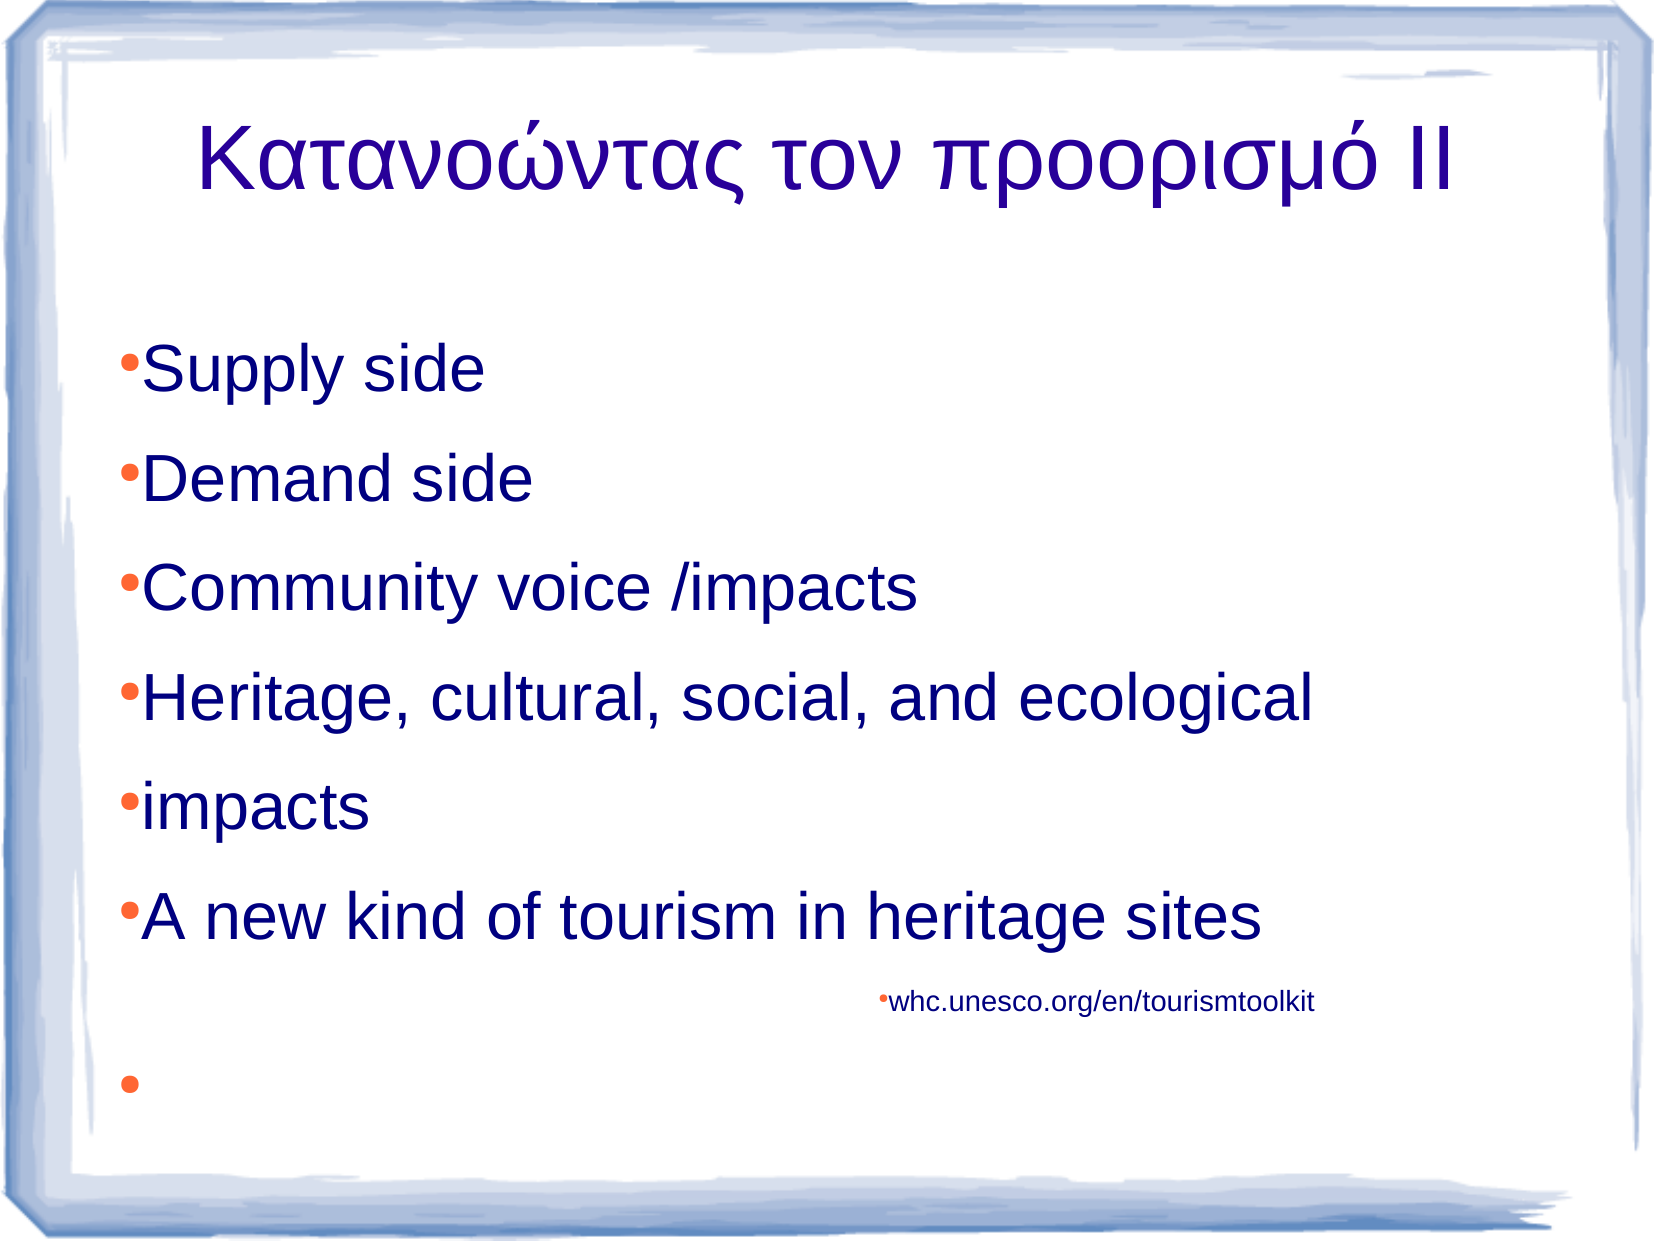

# Κατανοώντας τον προορισμό ΙΙ
Supply side
Demand side
Community voice /impacts
Heritage, cultural, social, and ecological
impacts
Α new kind of tourism in heritage sites
whc.unesco.org/en/tourismtoolkit